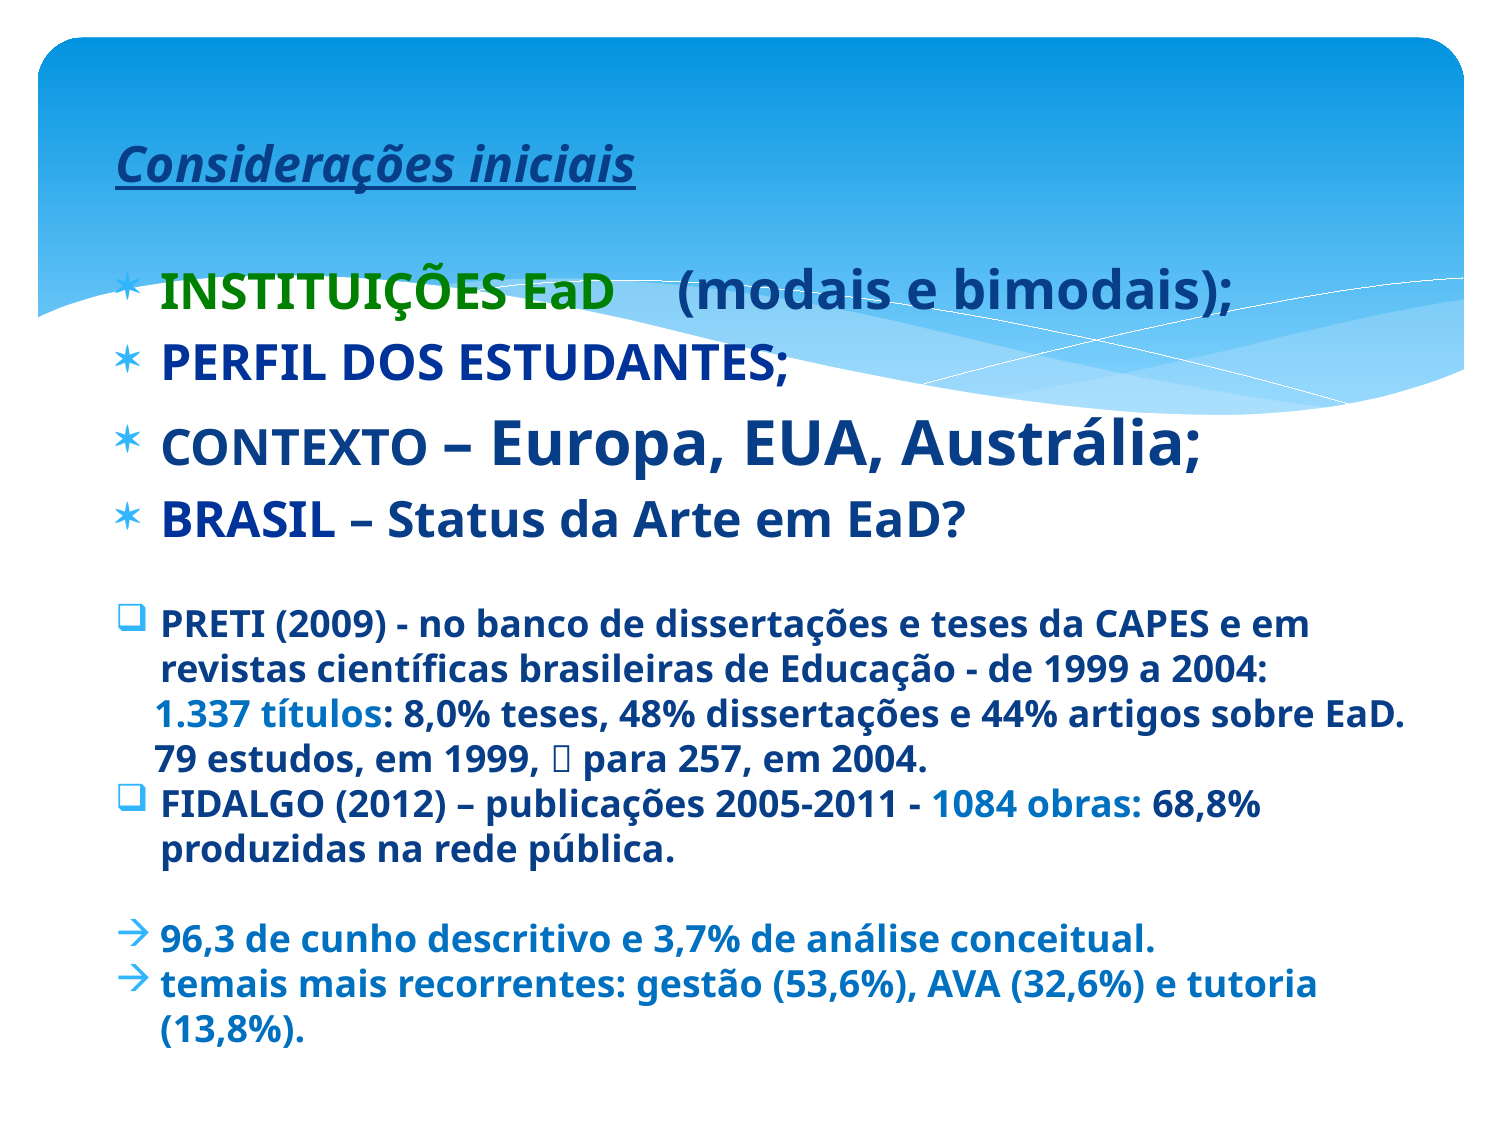

# Considerações iniciais
INSTITUIÇÕES EaD 	(modais e bimodais);
PERFIL DOS ESTUDANTES;
CONTEXTO – Europa, EUA, Austrália;
BRASIL – Status da Arte em EaD?
PRETI (2009) - no banco de dissertações e teses da CAPES e em revistas científicas brasileiras de Educação - de 1999 a 2004:
 1.337 títulos: 8,0% teses, 48% dissertações e 44% artigos sobre EaD.
 79 estudos, em 1999,  para 257, em 2004.
FIDALGO (2012) – publicações 2005-2011 - 1084 obras: 68,8% produzidas na rede pública.
96,3 de cunho descritivo e 3,7% de análise conceitual.
temais mais recorrentes: gestão (53,6%), AVA (32,6%) e tutoria (13,8%).